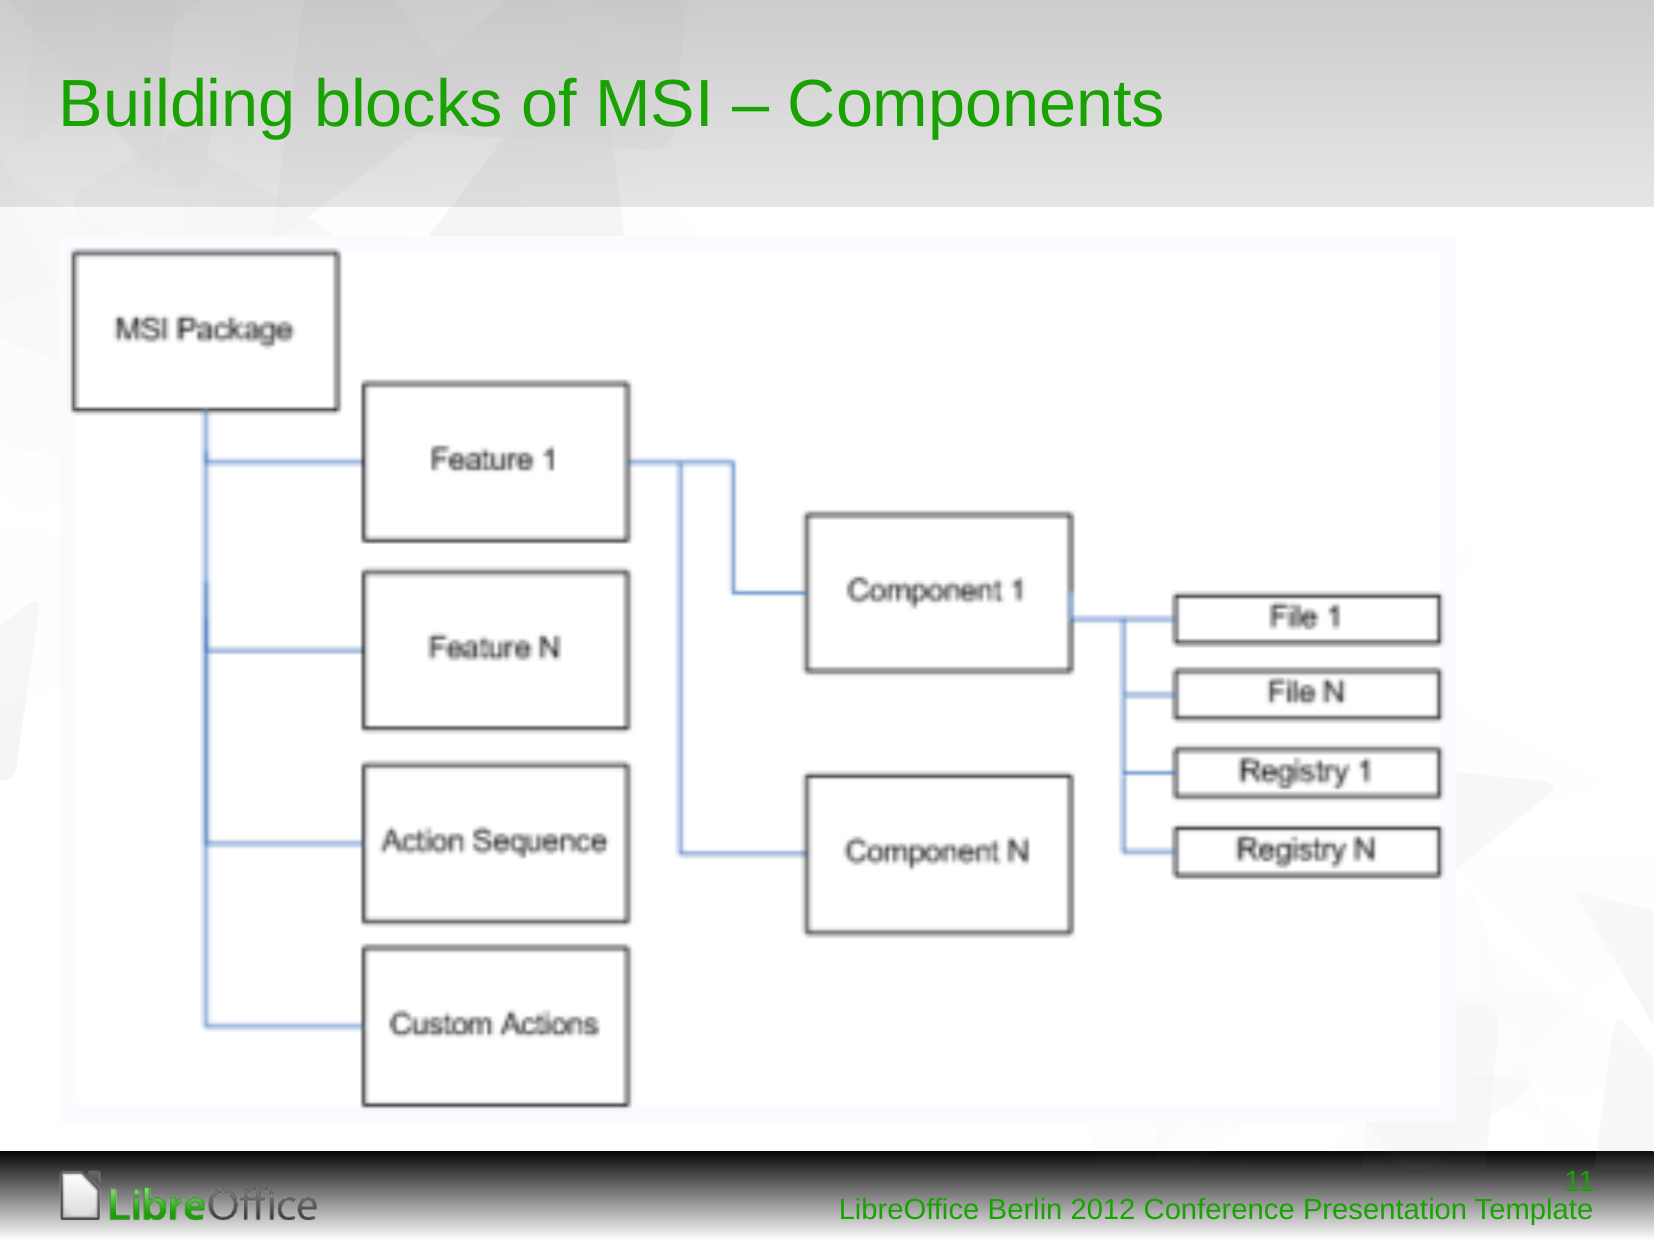

# Building blocks of MSI – Components
11
LibreOffice Berlin 2012 Conference Presentation Template